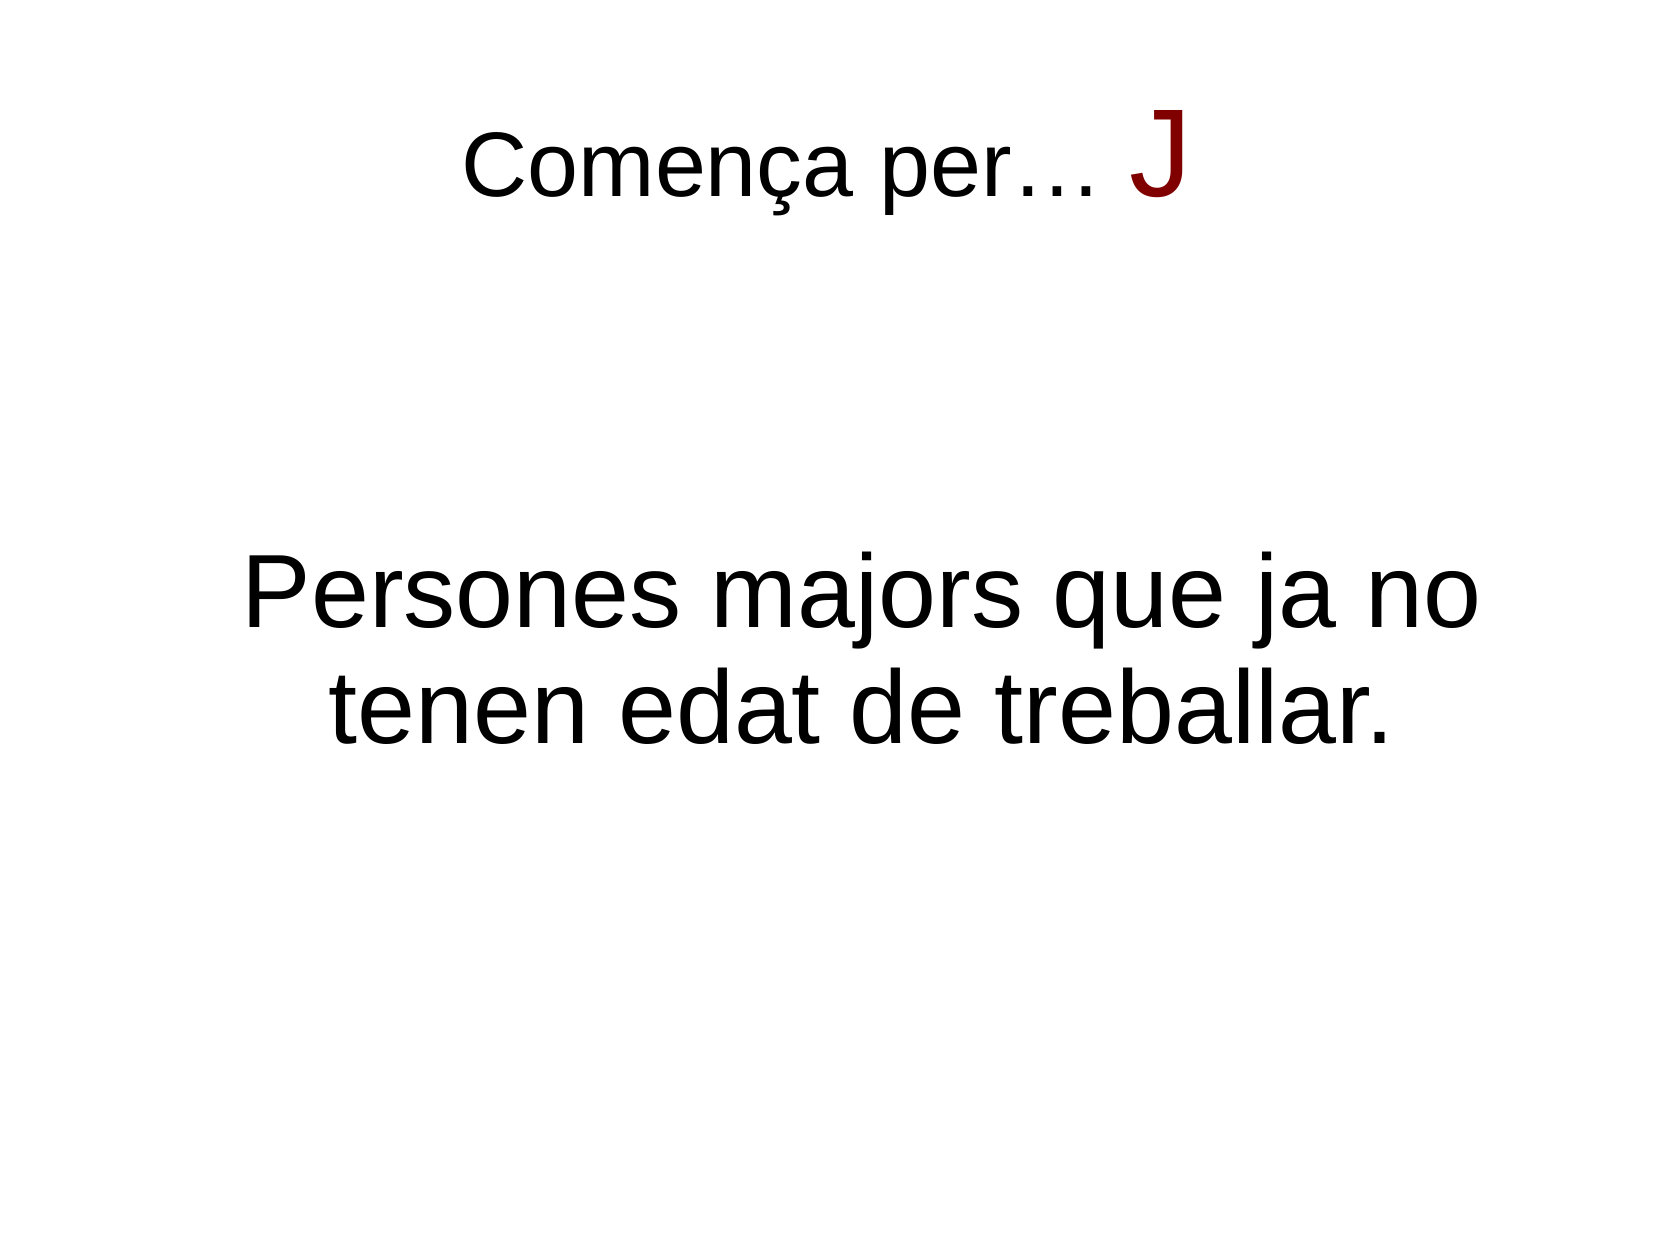

# Comença per… J
Persones majors que ja no tenen edat de treballar.